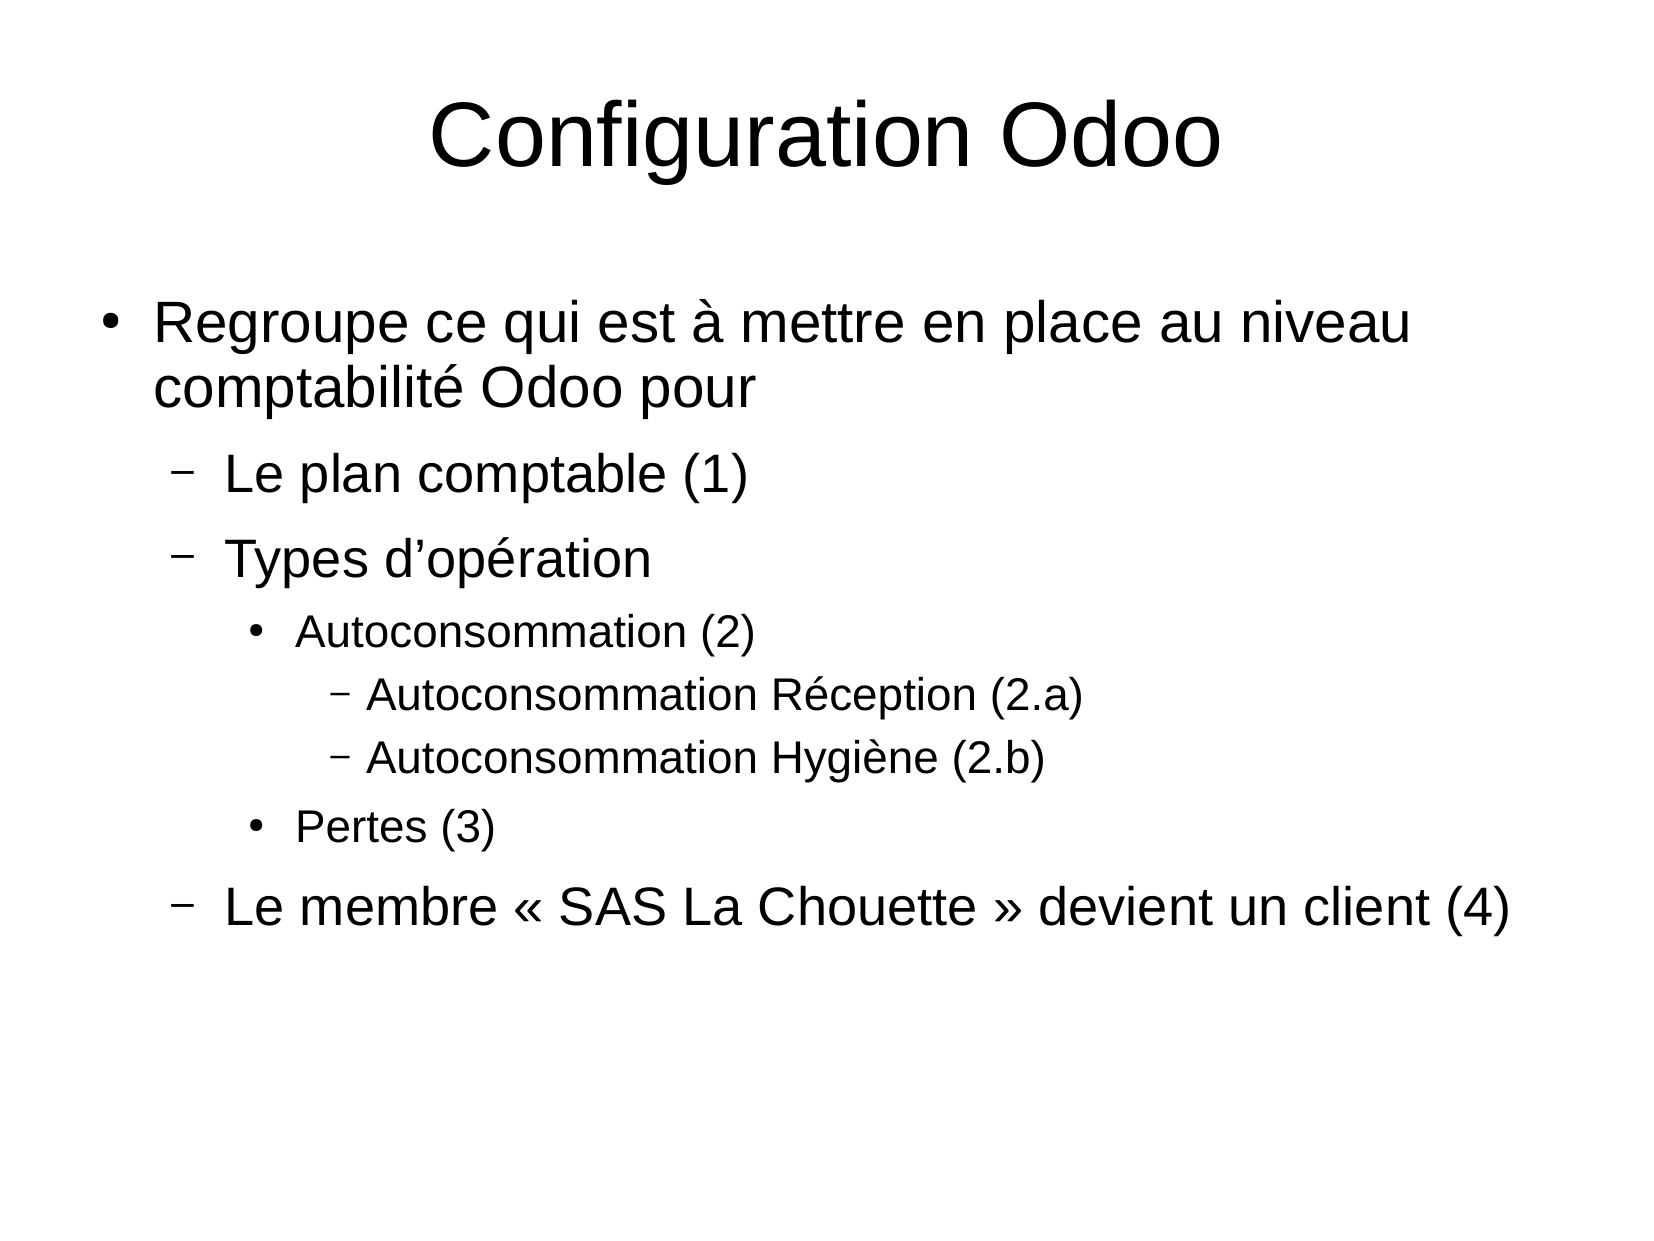

# Configuration Odoo
Regroupe ce qui est à mettre en place au niveau comptabilité Odoo pour
Le plan comptable (1)
Types d’opération
Autoconsommation (2)
Autoconsommation Réception (2.a)
Autoconsommation Hygiène (2.b)
Pertes (3)
Le membre « SAS La Chouette » devient un client (4)